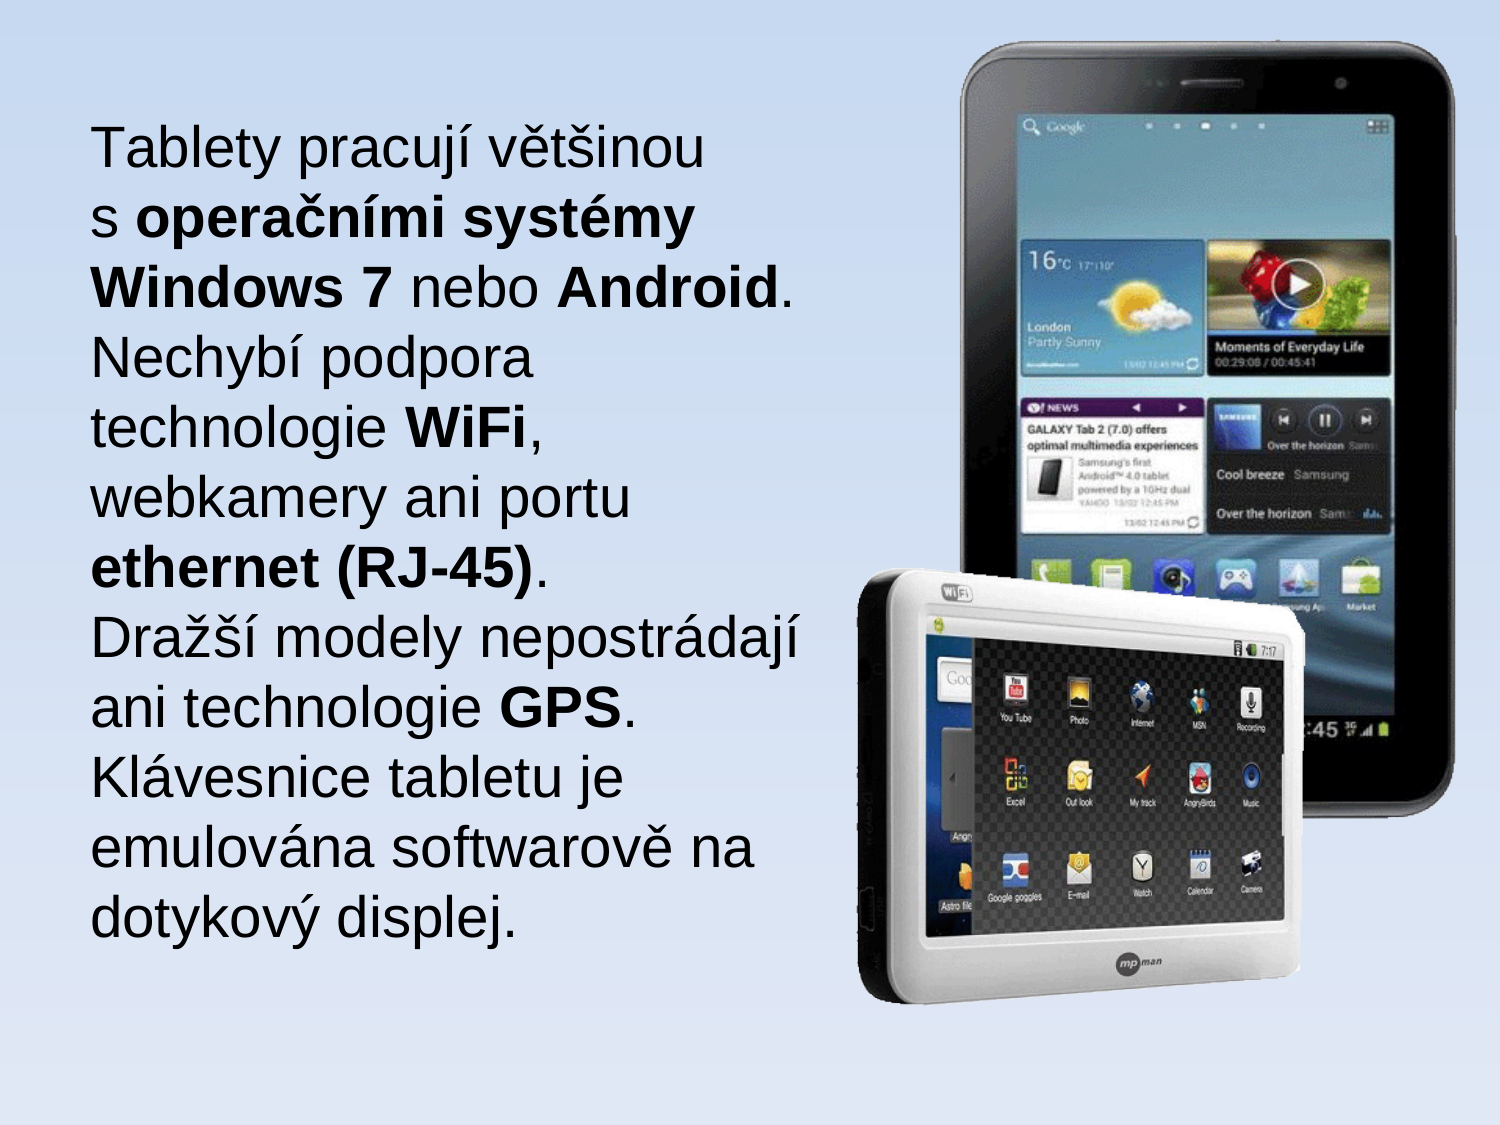

# Tablety pracují většinou s operačními systémy Windows 7 nebo Android. Nechybí podpora technologie WiFi, webkamery ani portu ethernet (RJ-45). Dražší modely nepostrádají ani technologie GPS. Klávesnice tabletu je emulována softwarově na dotykový displej.